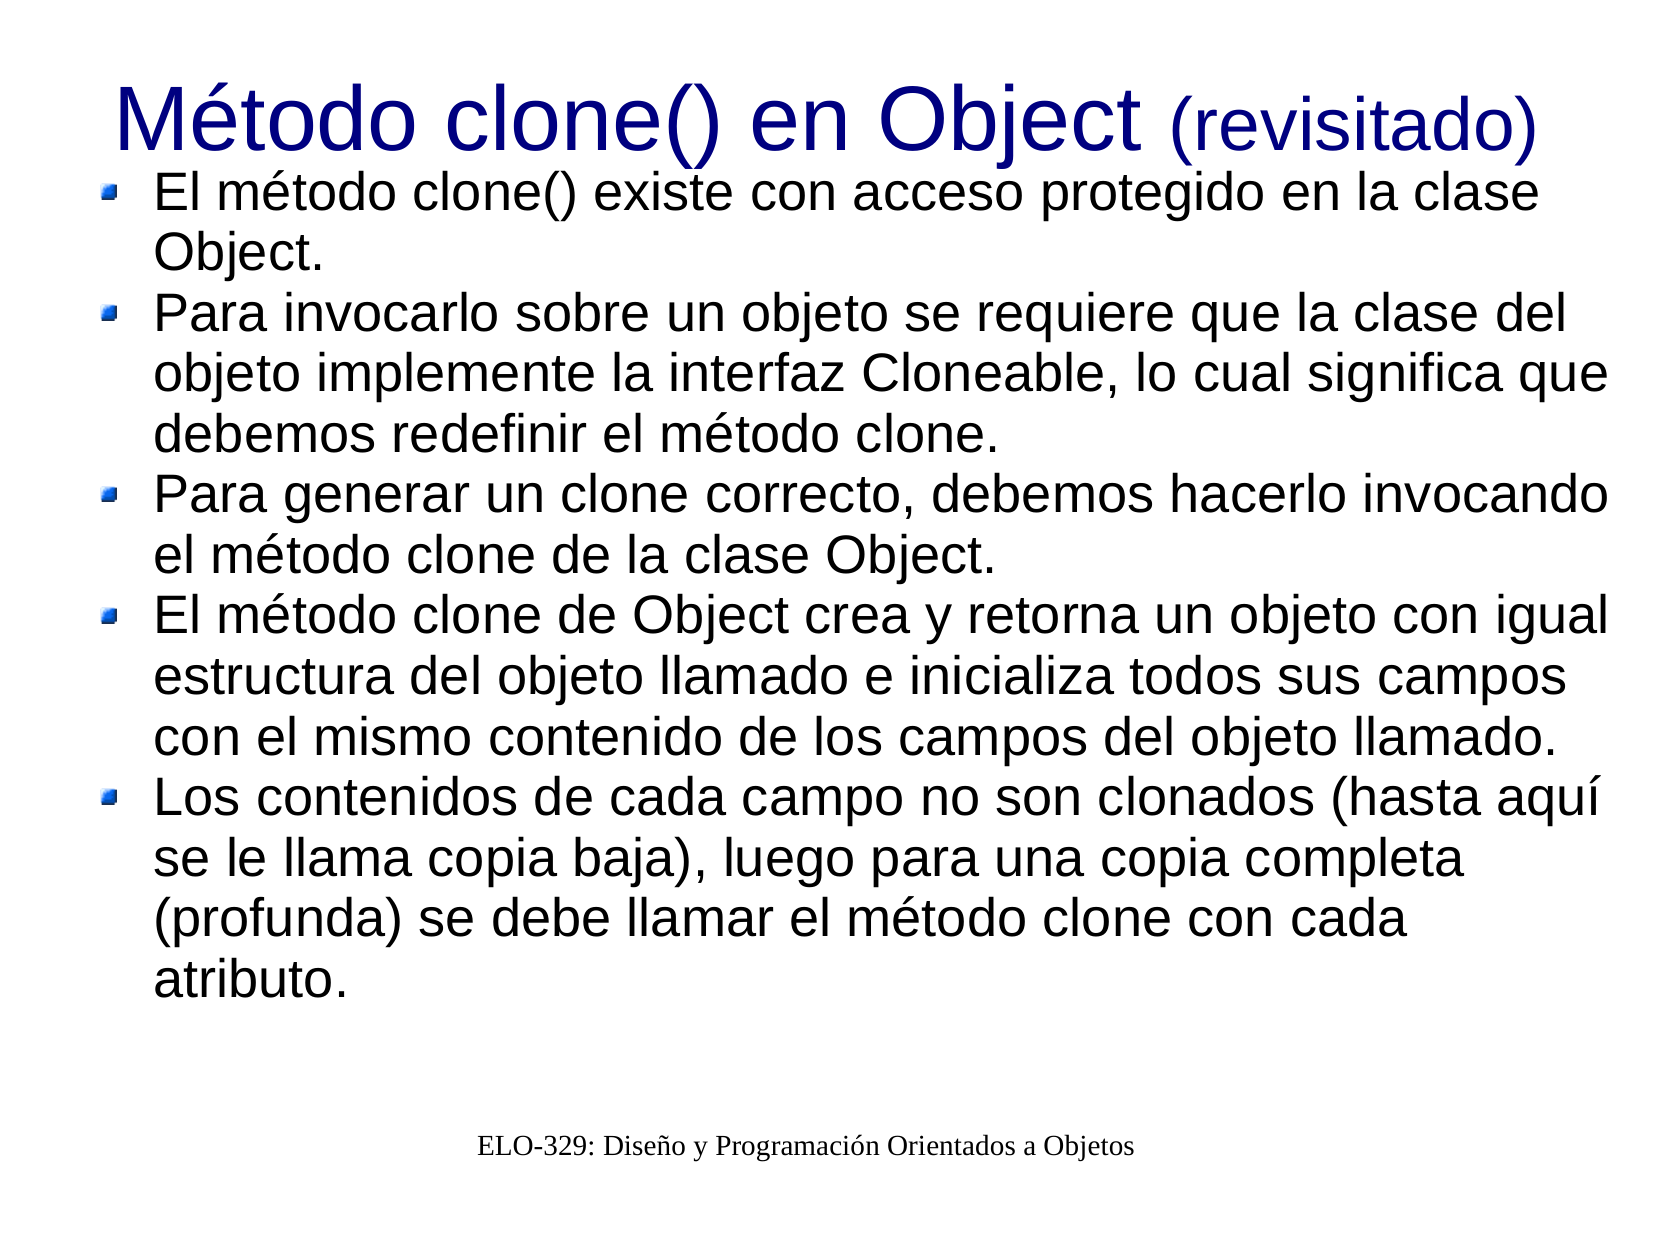

# Método clone() en Object (revisitado)
El método clone() existe con acceso protegido en la clase Object.
Para invocarlo sobre un objeto se requiere que la clase del objeto implemente la interfaz Cloneable, lo cual significa que debemos redefinir el método clone.
Para generar un clone correcto, debemos hacerlo invocando el método clone de la clase Object.
El método clone de Object crea y retorna un objeto con igual estructura del objeto llamado e inicializa todos sus campos con el mismo contenido de los campos del objeto llamado.
Los contenidos de cada campo no son clonados (hasta aquí se le llama copia baja), luego para una copia completa (profunda) se debe llamar el método clone con cada atributo.